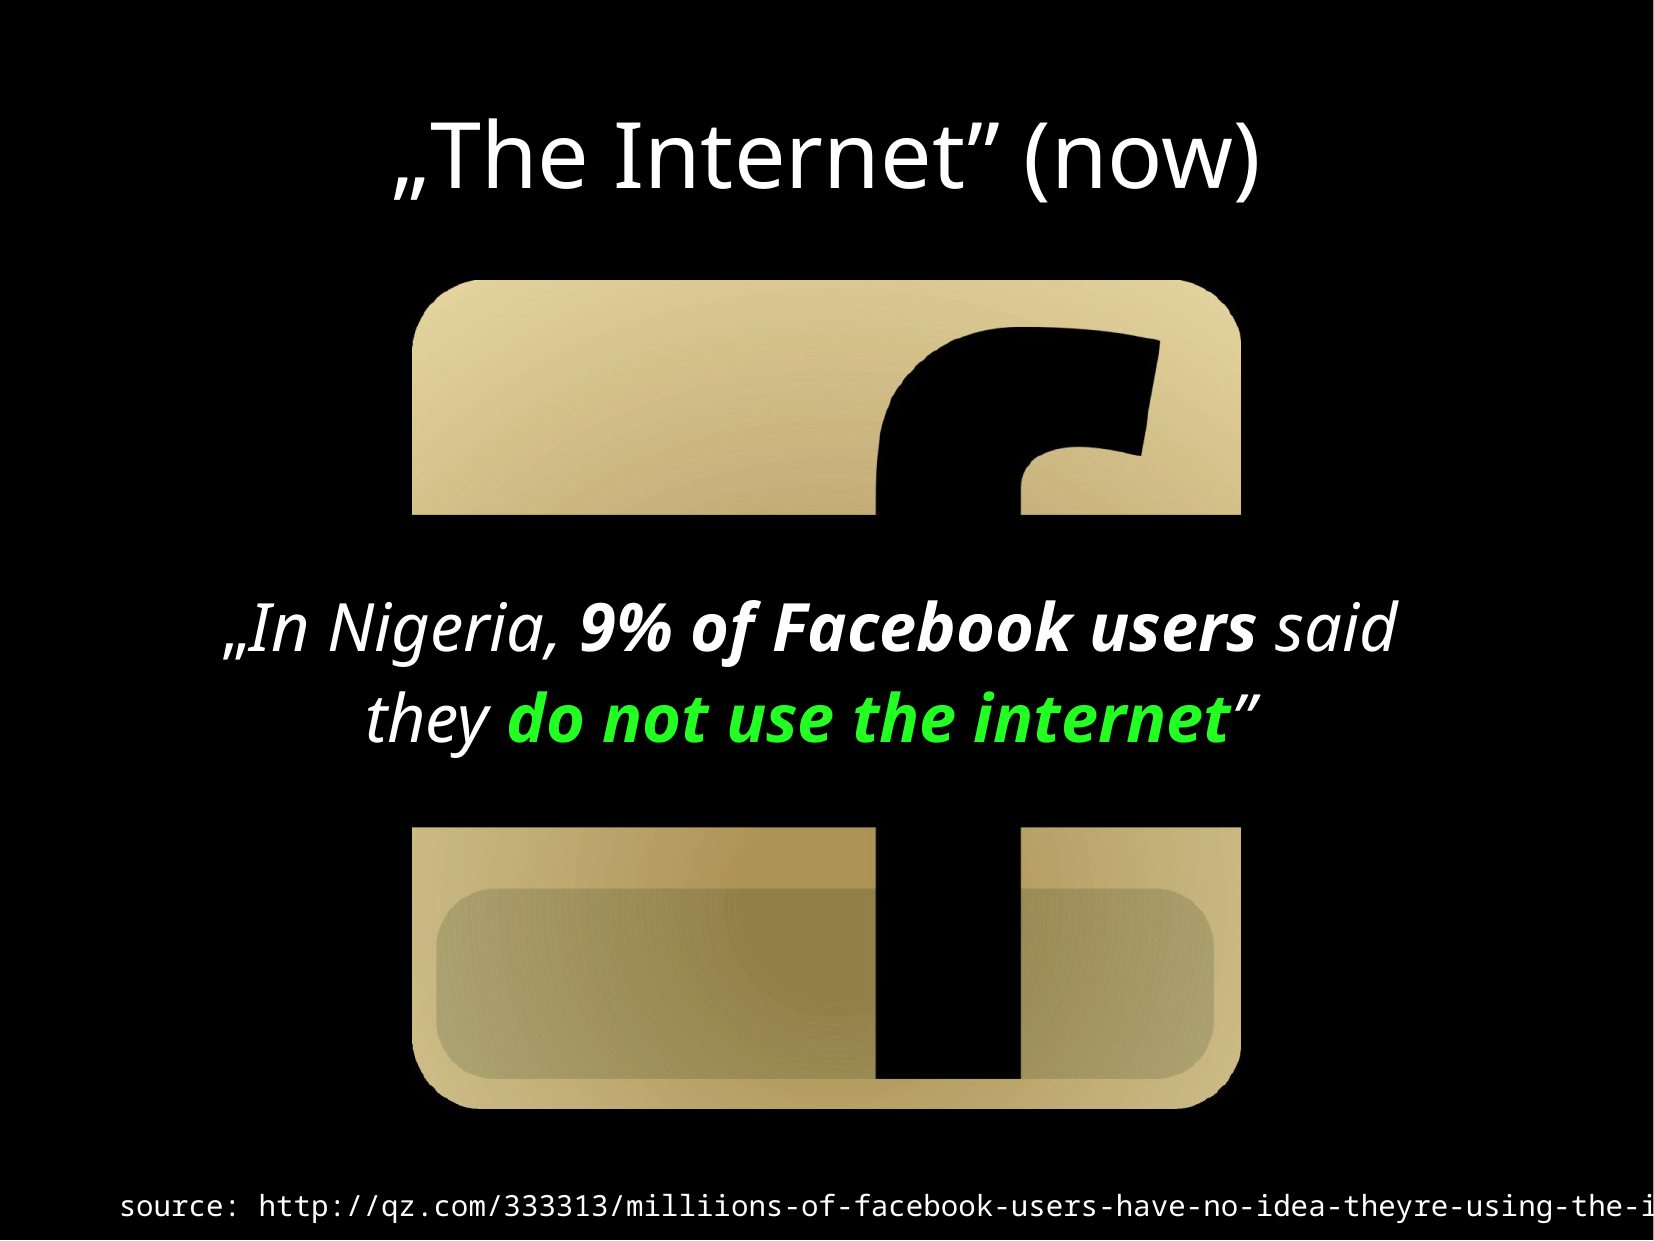

# „The Internet” (now)
„In Nigeria, 9% of Facebook users said
they do not use the internet”
source: http://qz.com/333313/milliions-of-facebook-users-have-no-idea-theyre-using-the-internet/